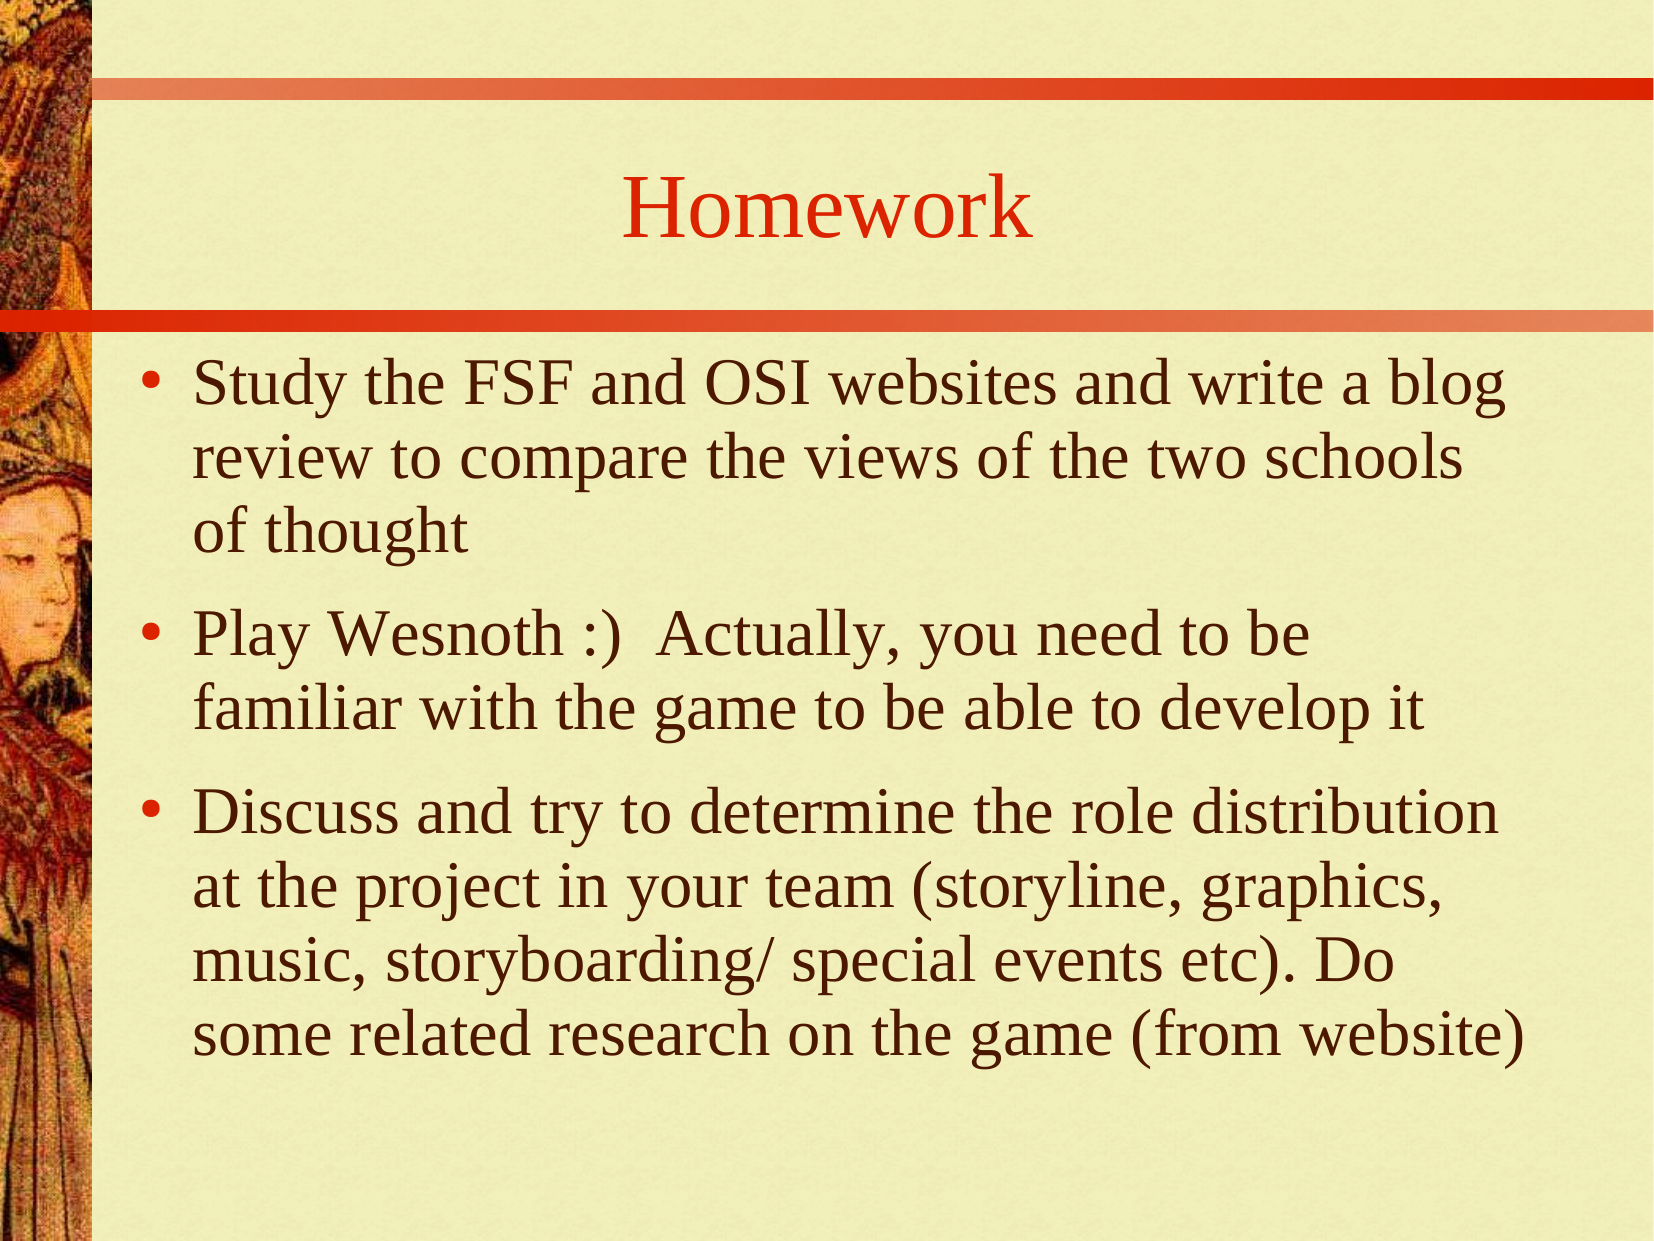

# Homework
Study the FSF and OSI websites and write a blog review to compare the views of the two schools of thought
Play Wesnoth :) Actually, you need to be familiar with the game to be able to develop it
Discuss and try to determine the role distribution at the project in your team (storyline, graphics, music, storyboarding/ special events etc). Do some related research on the game (from website)